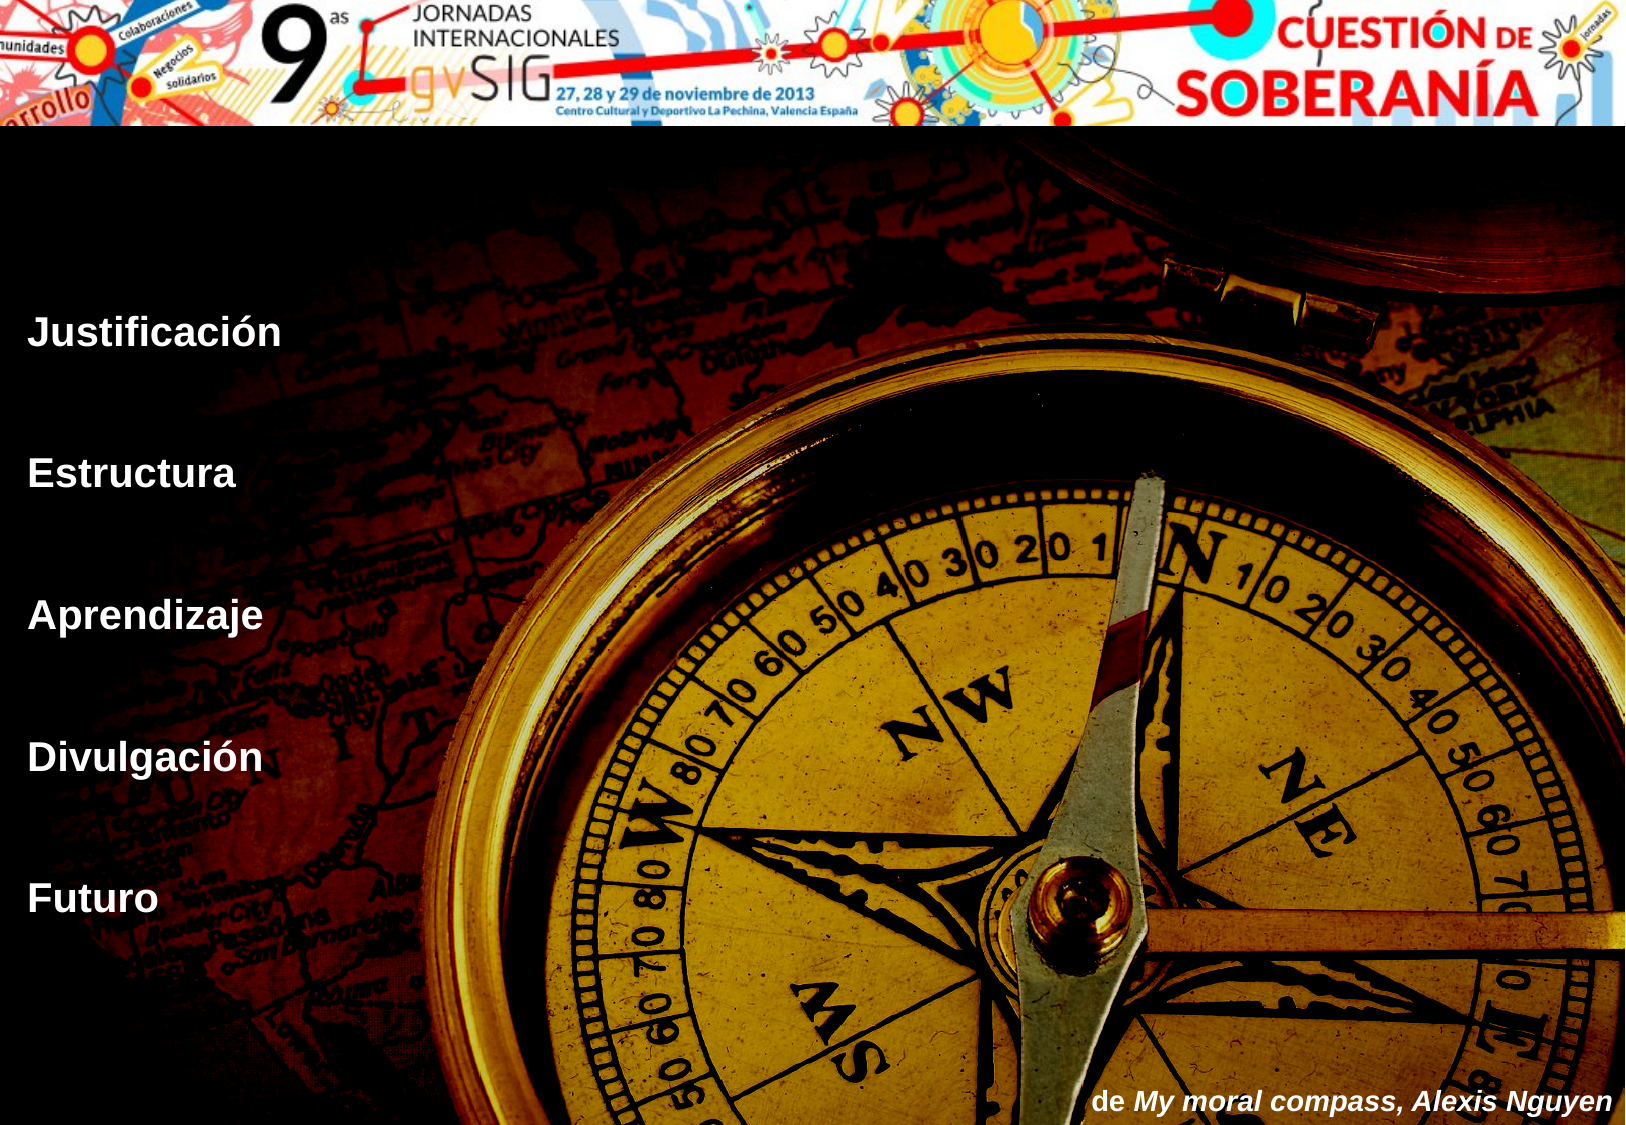

Justificación
Estructura
Aprendizaje
Divulgación
Futuro
de My moral compass, Alexis Nguyen